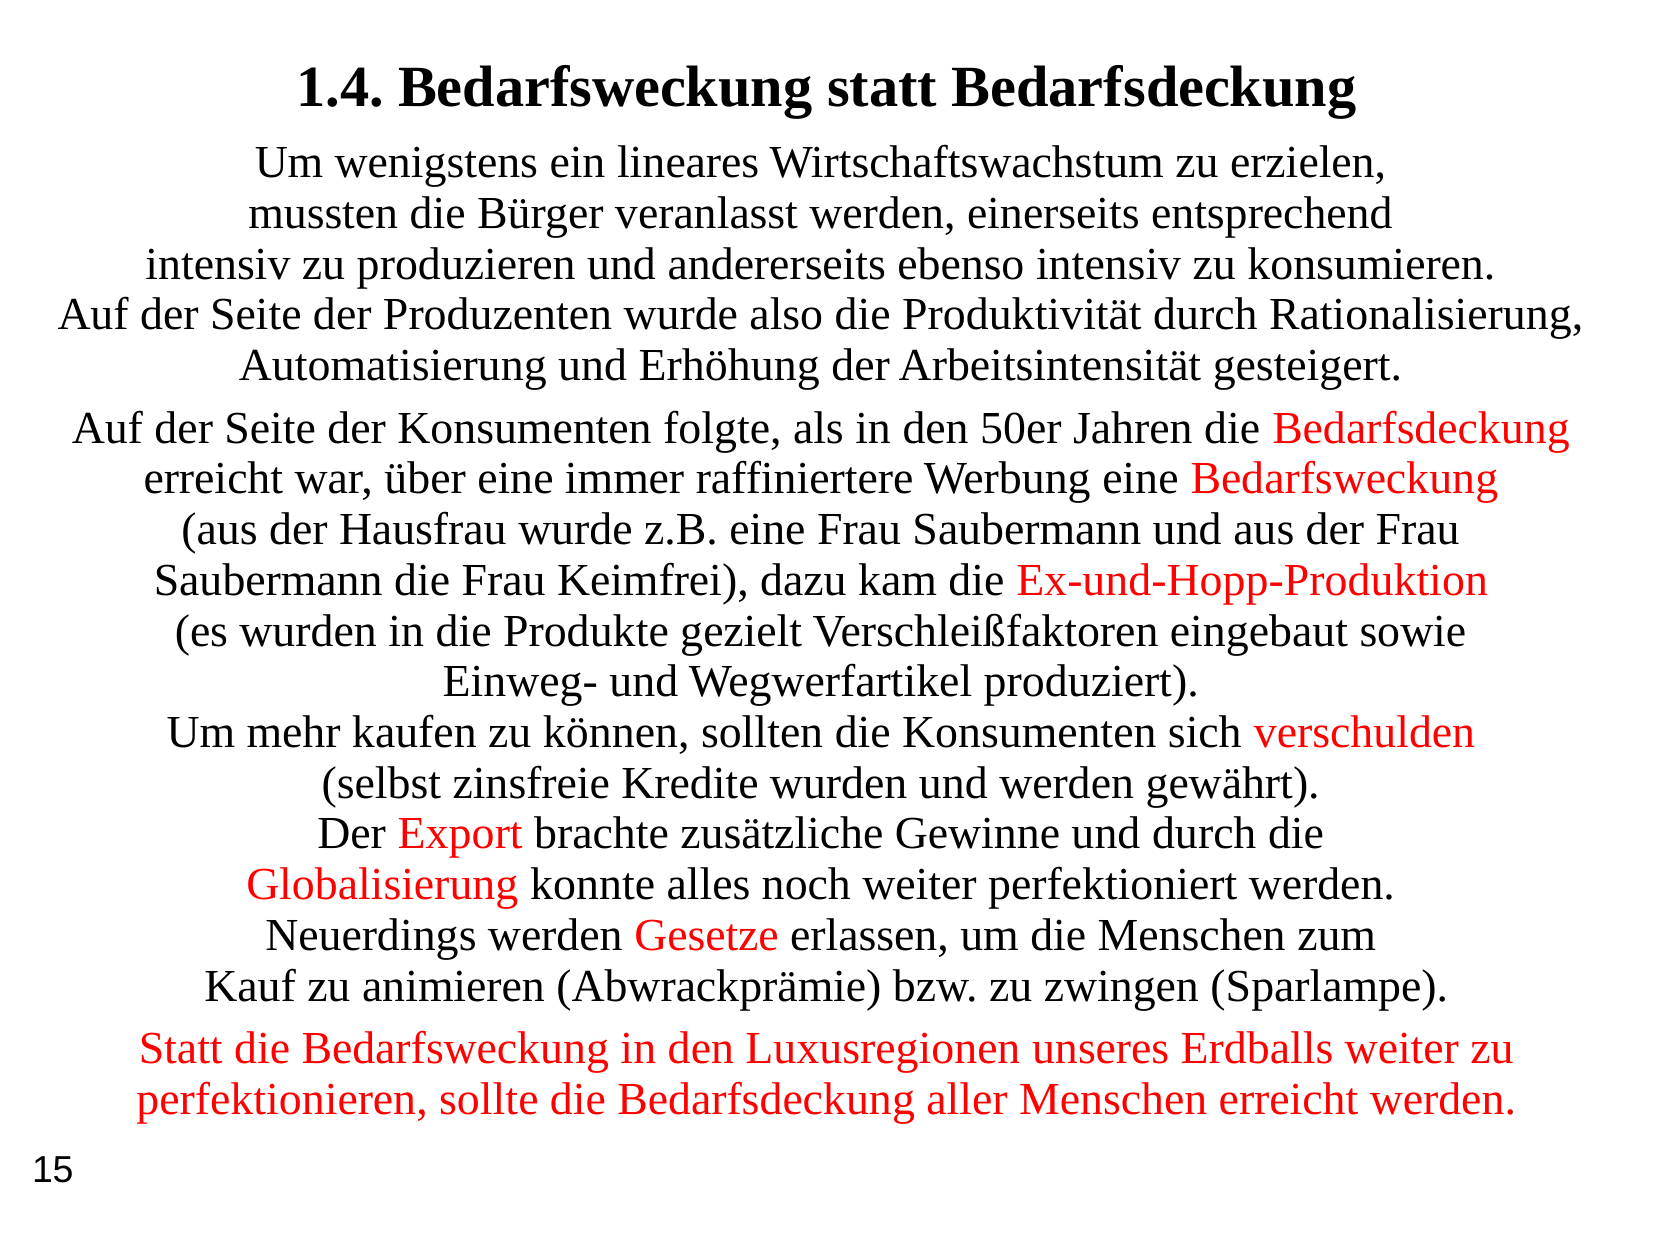

1.4. Bedarfsweckung statt Bedarfsdeckung
Um wenigstens ein lineares Wirtschaftswachstum zu erzielen,
mussten die Bürger veranlasst werden, einerseits entsprechend
intensiv zu produzieren und andererseits ebenso intensiv zu konsumieren.
Auf der Seite der Produzenten wurde also die Produktivität durch Rationalisierung,
Automatisierung und Erhöhung der Arbeitsintensität gesteigert.
Auf der Seite der Konsumenten folgte, als in den 50er Jahren die Bedarfsdeckung
erreicht war, über eine immer raffiniertere Werbung eine Bedarfsweckung
(aus der Hausfrau wurde z.B. eine Frau Saubermann und aus der Frau
Saubermann die Frau Keimfrei), dazu kam die Ex-und-Hopp-Produktion
(es wurden in die Produkte gezielt Verschleißfaktoren eingebaut sowie
Einweg- und Wegwerfartikel produziert).
Um mehr kaufen zu können, sollten die Konsumenten sich verschulden
(selbst zinsfreie Kredite wurden und werden gewährt).
Der Export brachte zusätzliche Gewinne und durch die
Globalisierung konnte alles noch weiter perfektioniert werden.
Neuerdings werden Gesetze erlassen, um die Menschen zum
Kauf zu animieren (Abwrackprämie) bzw. zu zwingen (Sparlampe).
Statt die Bedarfsweckung in den Luxusregionen unseres Erdballs weiter zu
perfektionieren, sollte die Bedarfsdeckung aller Menschen erreicht werden.